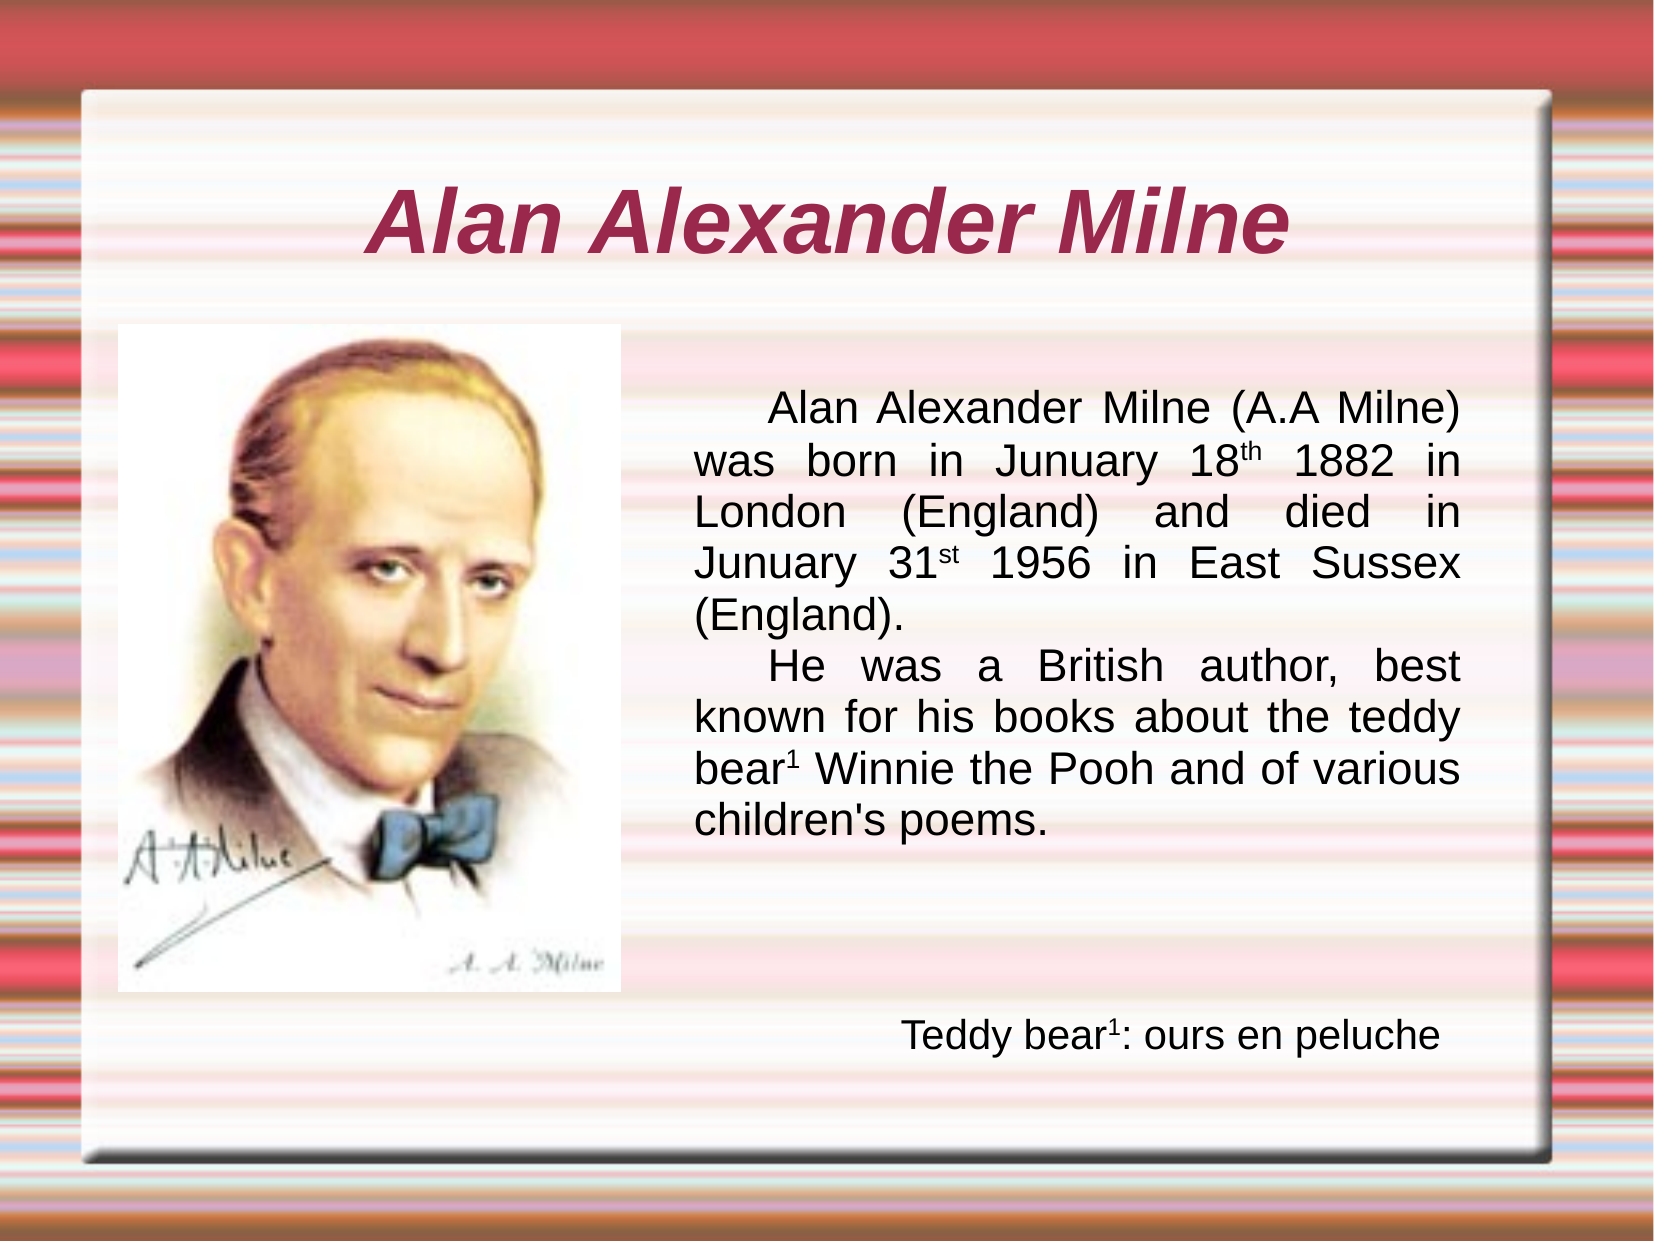

# Alan Alexander Milne
	Alan Alexander Milne (A.A Milne) was born in Junuary 18th 1882 in London (England) and died in Junuary 31st 1956 in East Sussex (England).
	He was a British author, best known for his books about the teddy bear1 Winnie the Pooh and of various children's poems.
Teddy bear1: ours en peluche